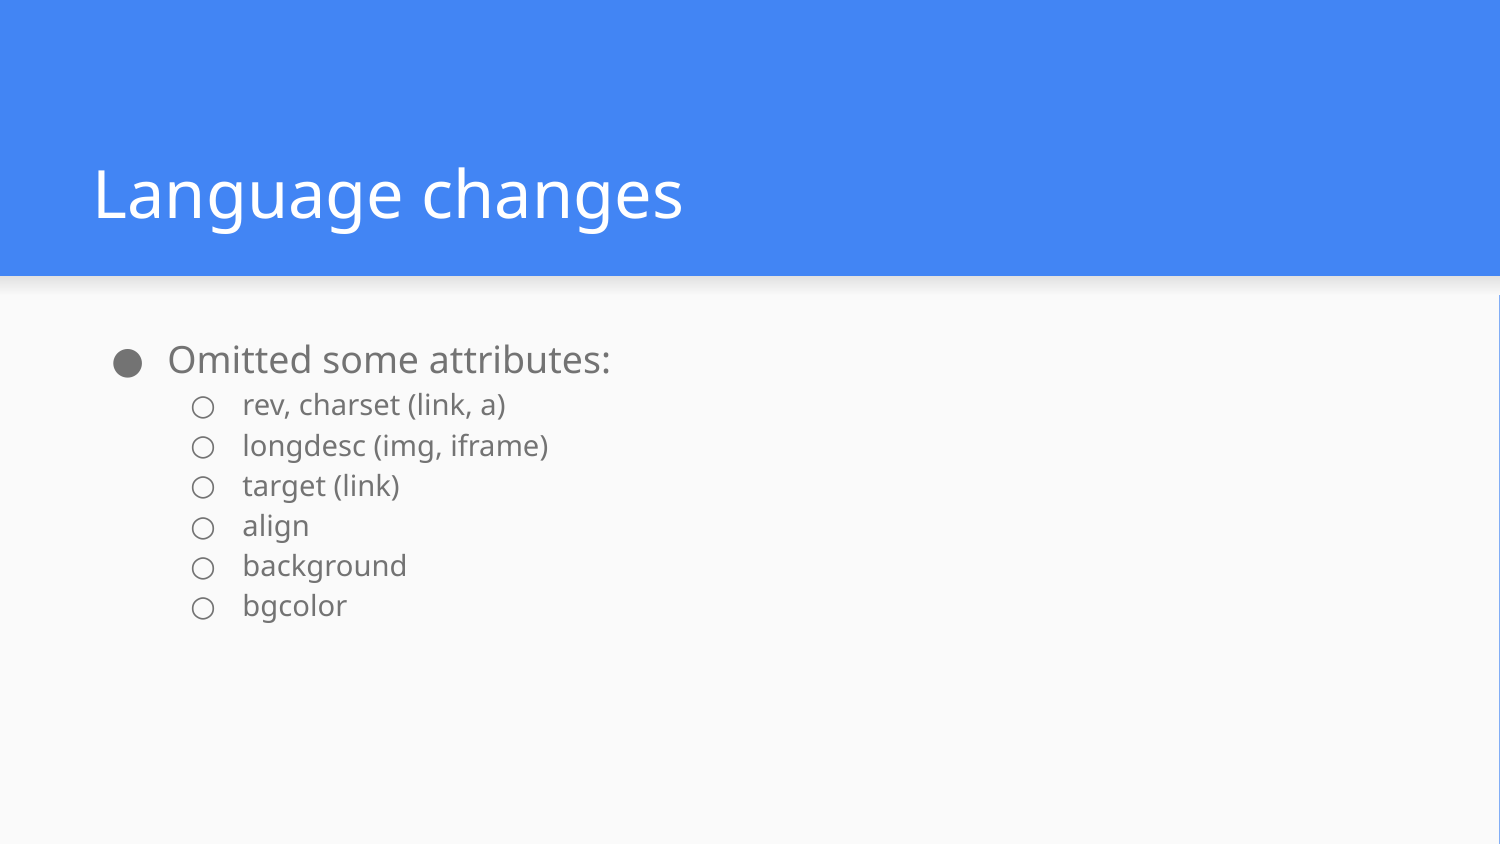

# Language changes
Omitted some attributes:
rev, charset (link, a)
longdesc (img, iframe)
target (link)
align
background
bgcolor